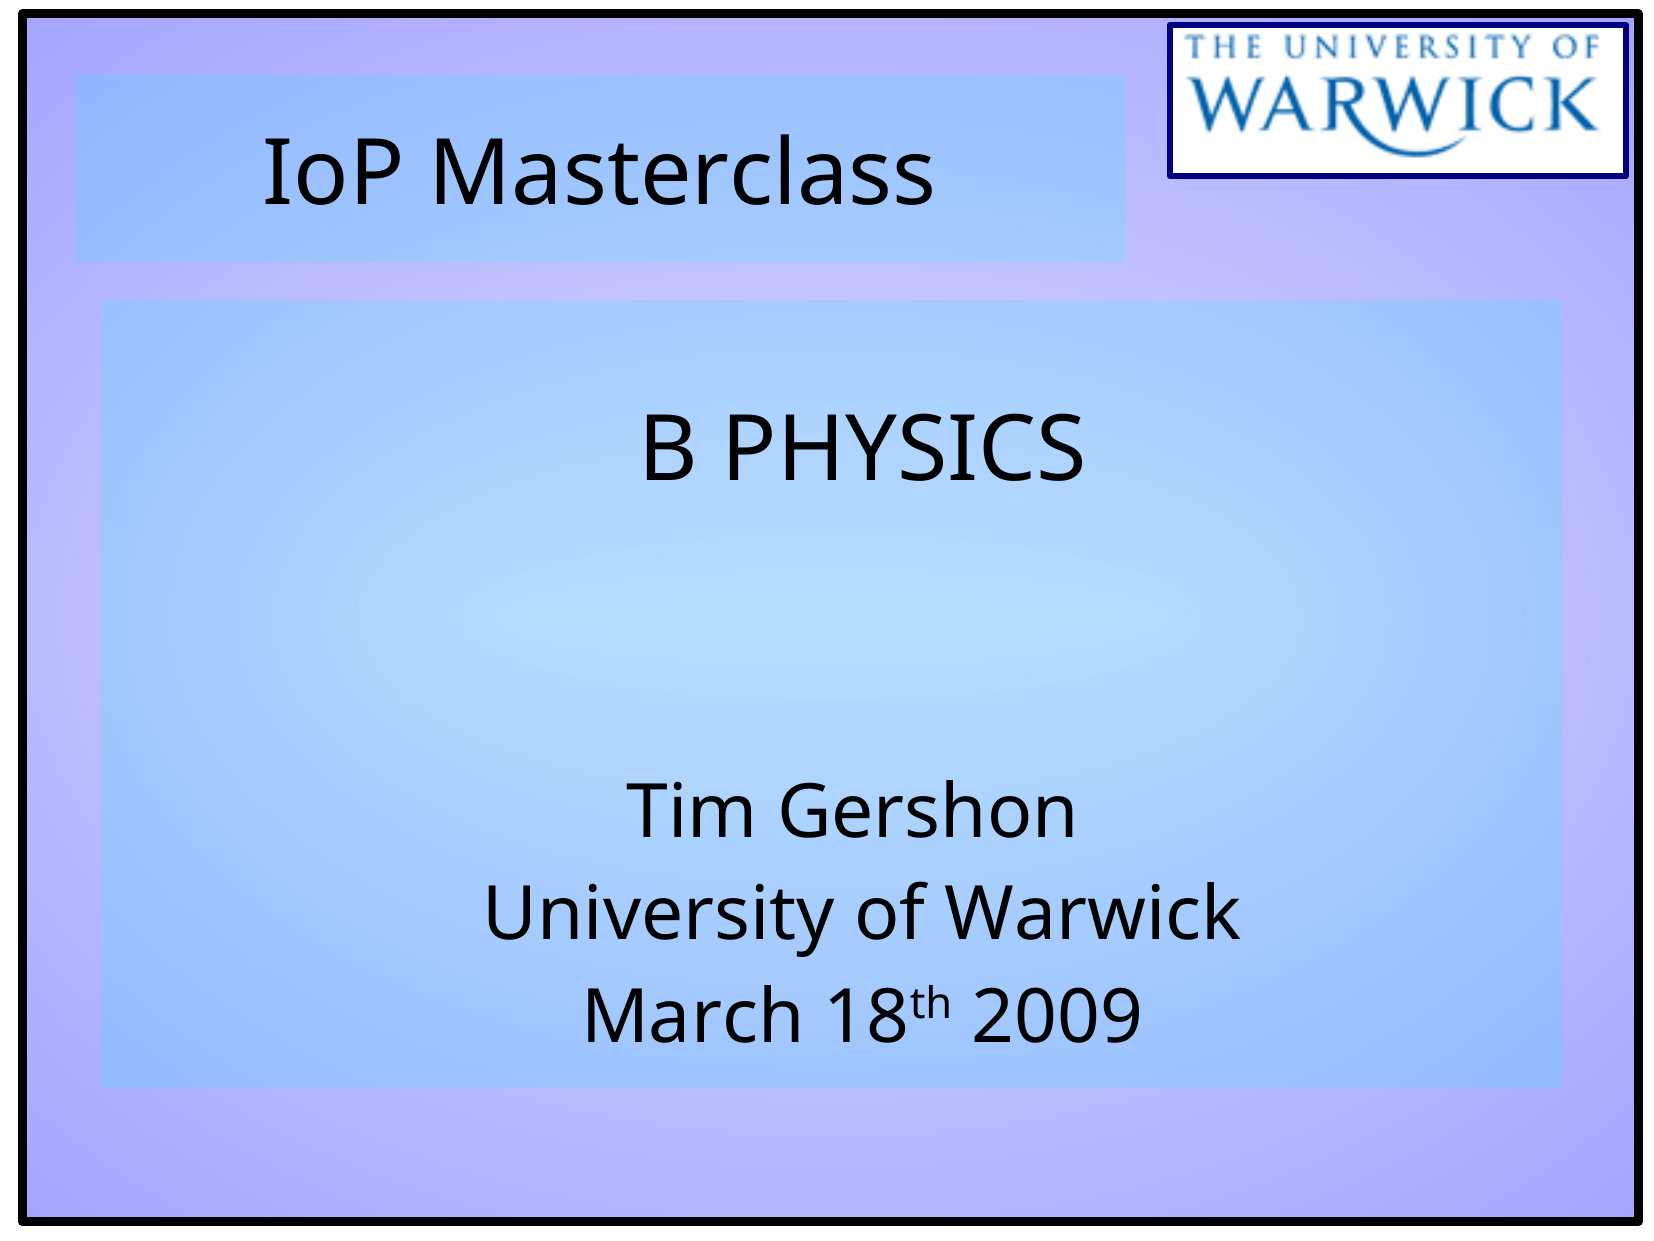

IoP Masterclass
B PHYSICS
Tim Gershon
University of Warwick
March 18th 2009